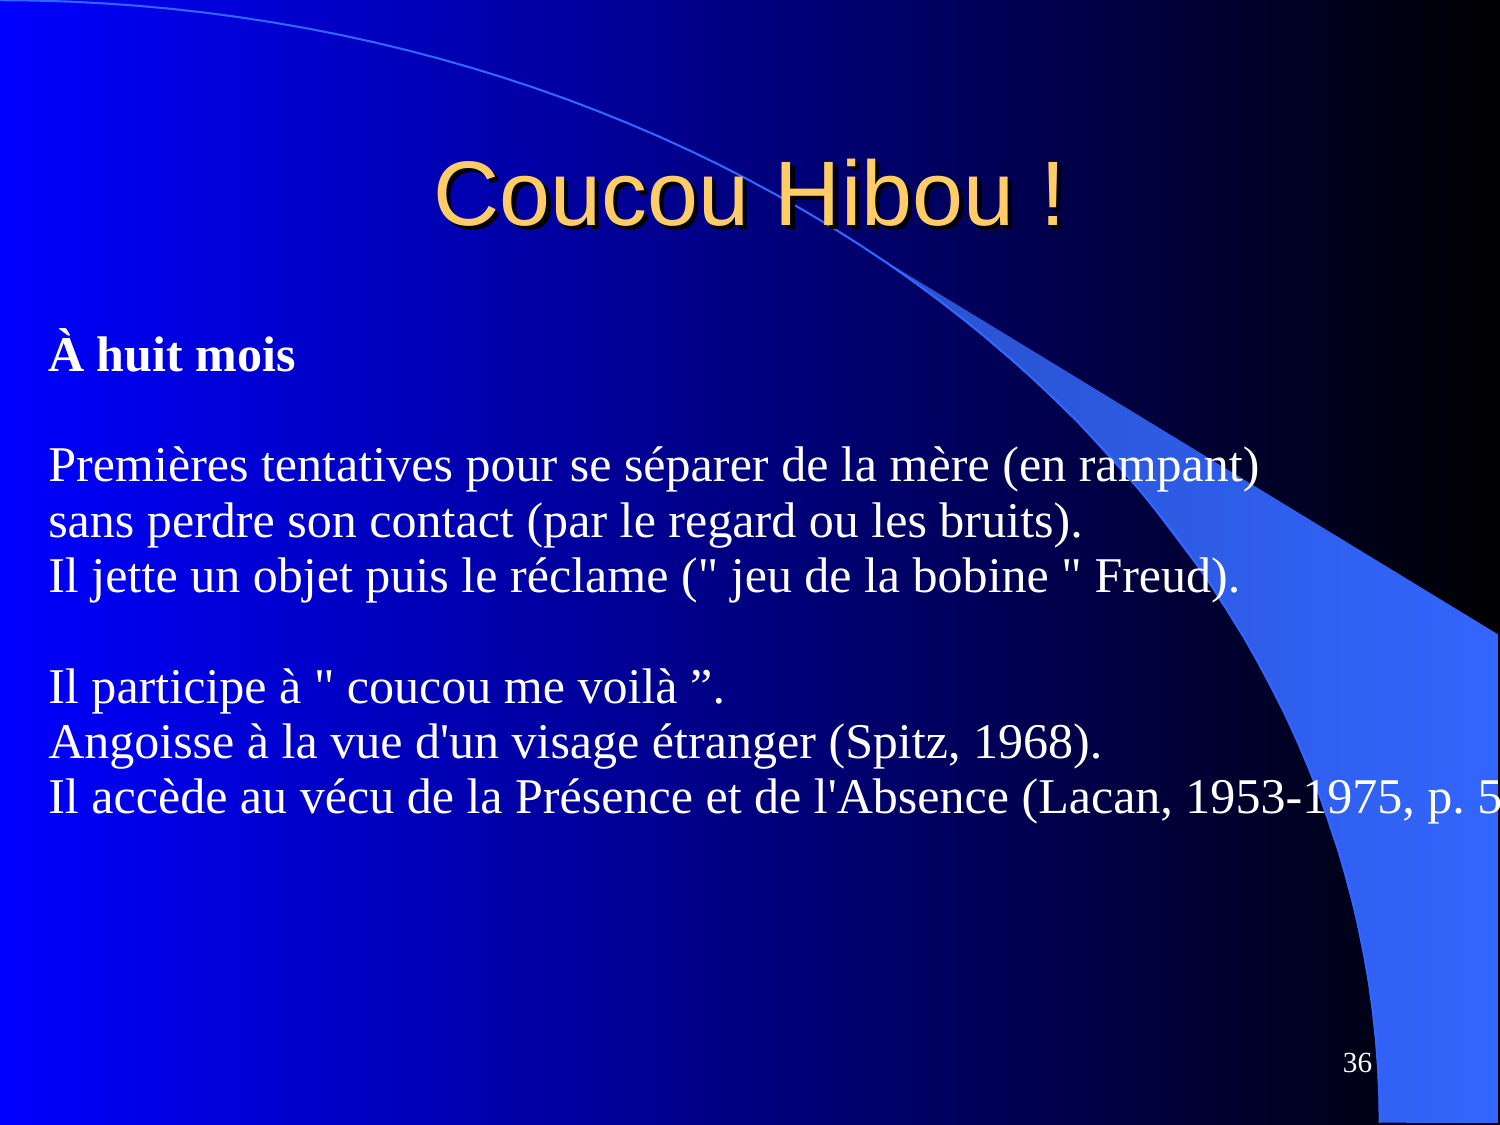

# Coucou Hibou !
À huit mois
Premières tentatives pour se séparer de la mère (en rampant)
sans perdre son contact (par le regard ou les bruits).
Il jette un objet puis le réclame (" jeu de la bobine " Freud).
Il participe à " coucou me voilà ”.
Angoisse à la vue d'un visage étranger (Spitz, 1968).
Il accède au vécu de la Présence et de l'Absence (Lacan, 1953-1975, p. 53)
36